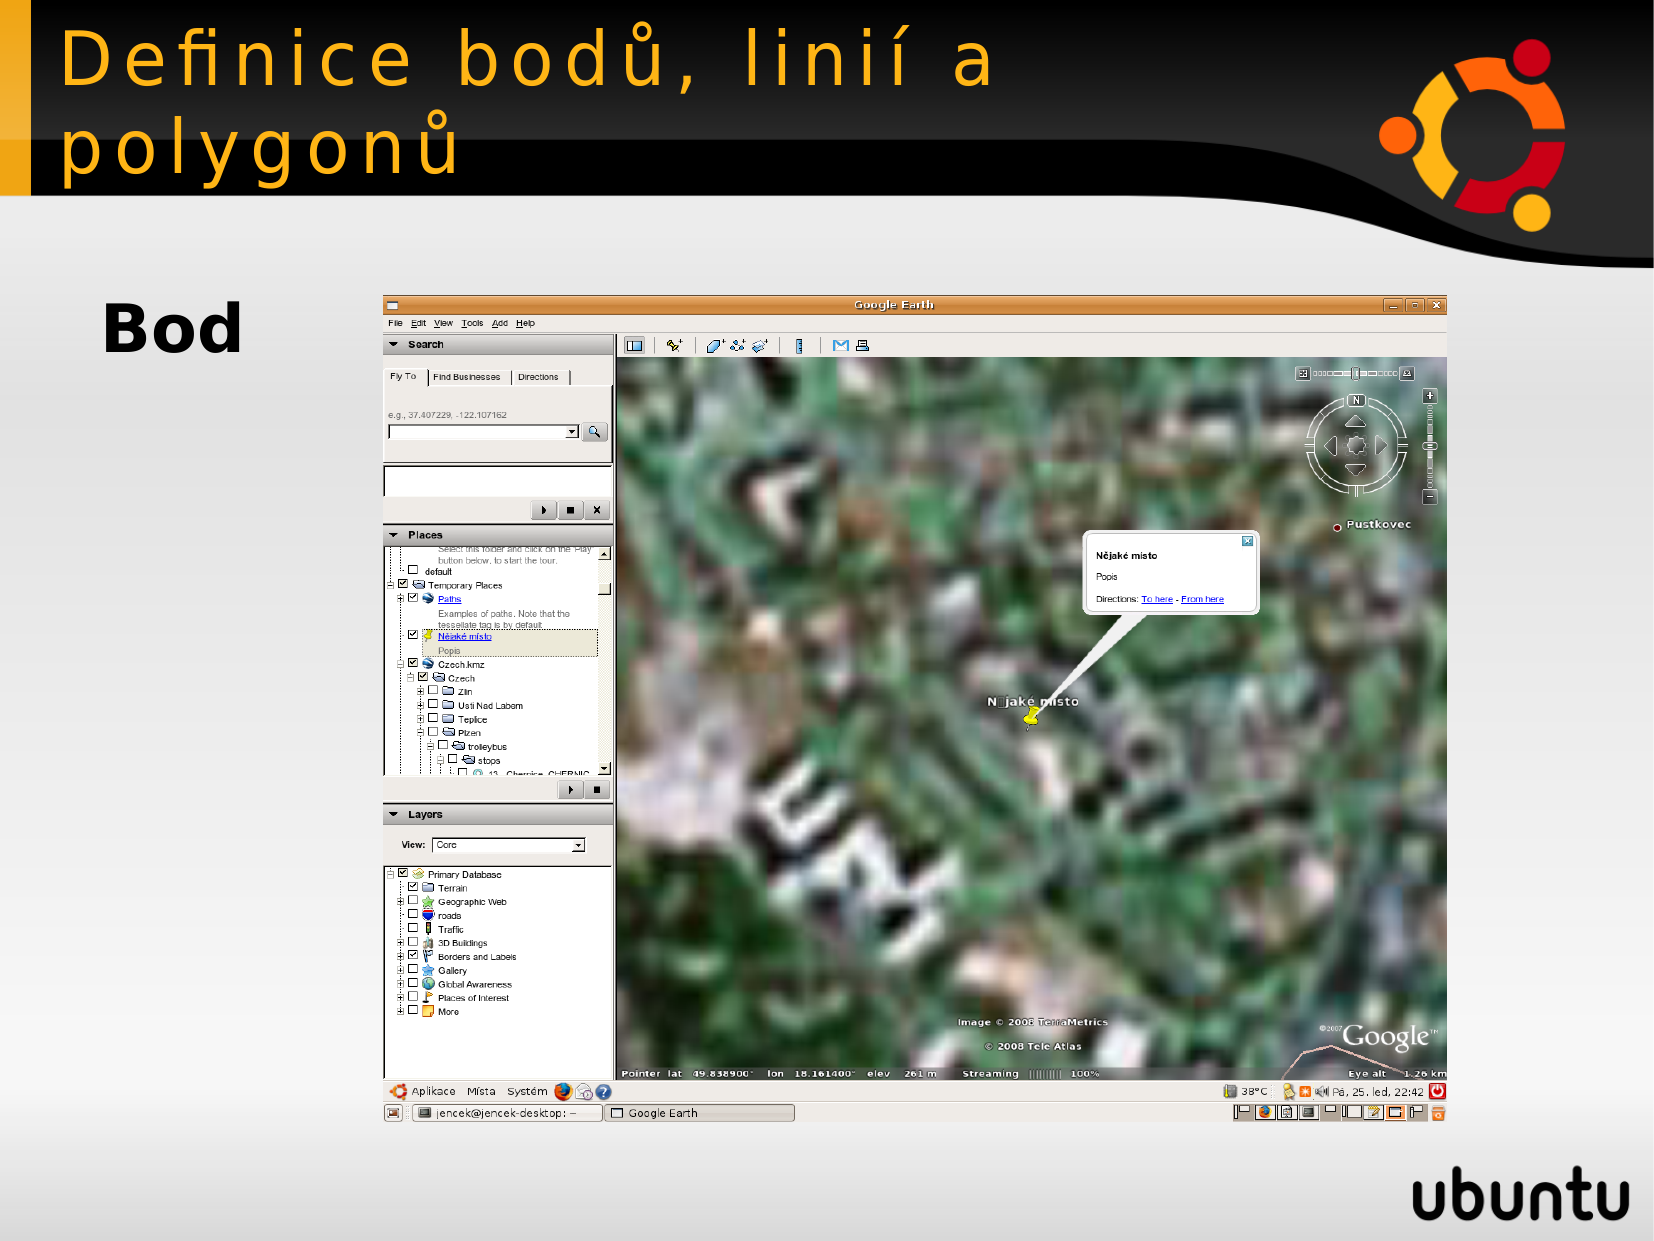

# Definice bodů, linií a polygonů
Bod